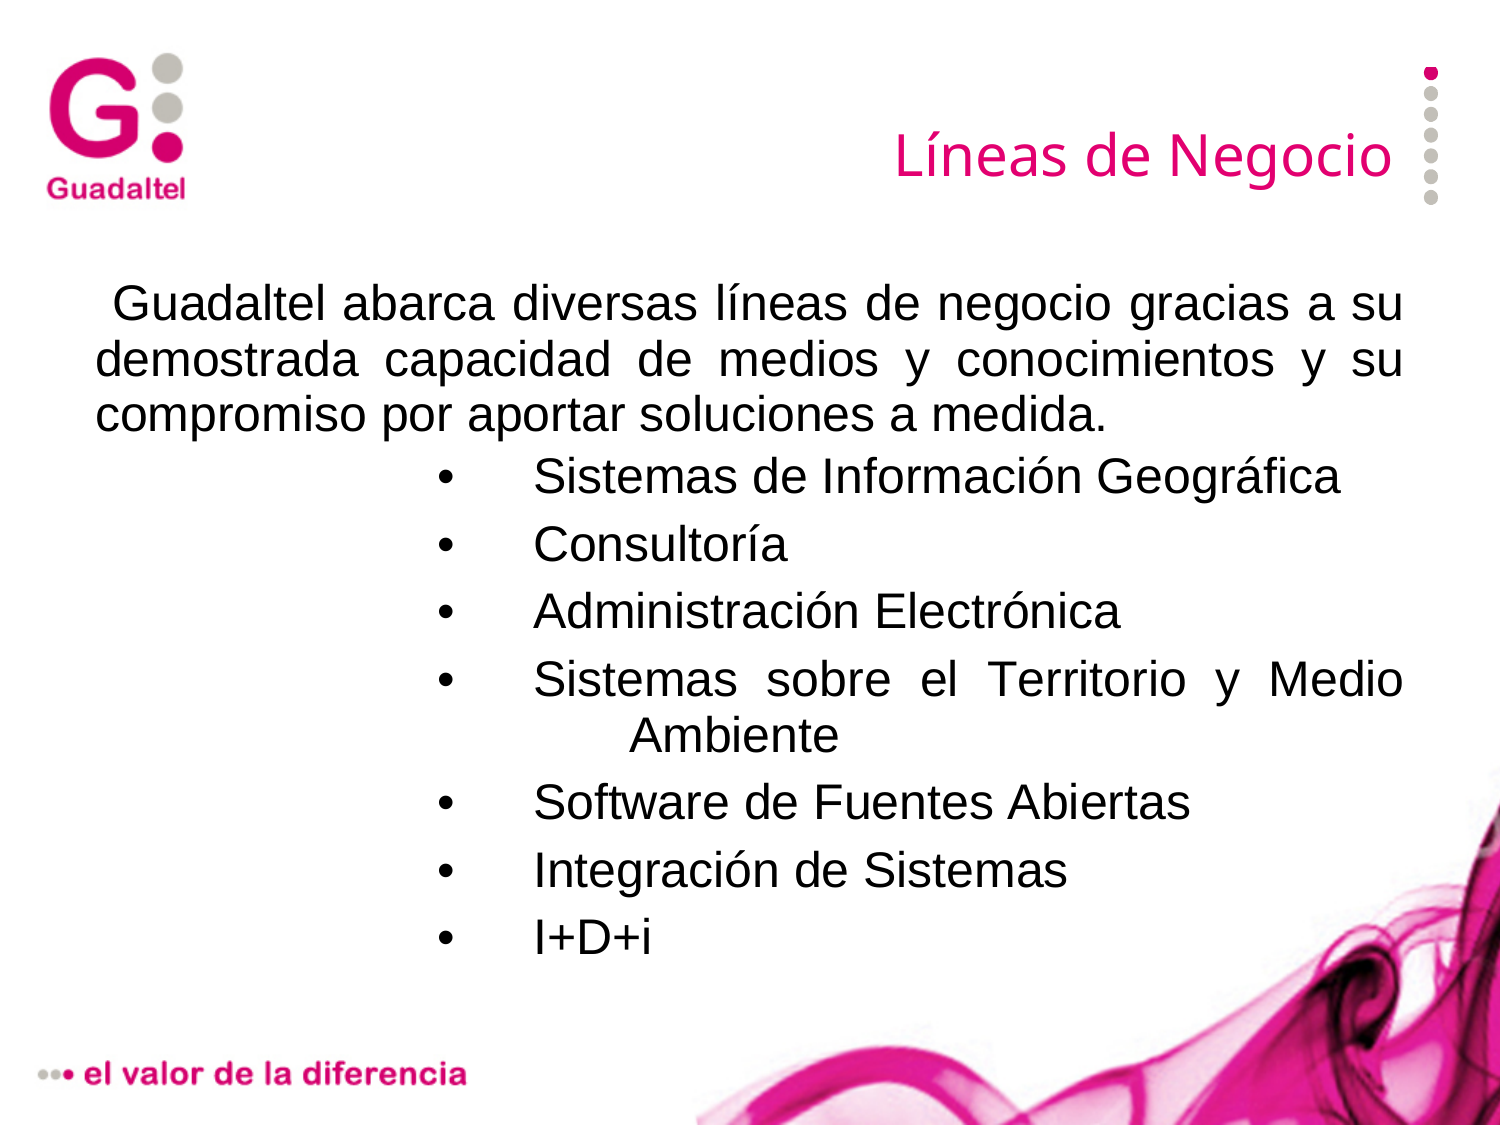

Líneas de Negocio
Guadaltel abarca diversas líneas de negocio gracias a su demostrada capacidad de medios y conocimientos y su compromiso por aportar soluciones a medida.
Sistemas de Información Geográfica
Consultoría
Administración Electrónica
Sistemas sobre el Territorio y Medio Ambiente
Software de Fuentes Abiertas
Integración de Sistemas
I+D+i